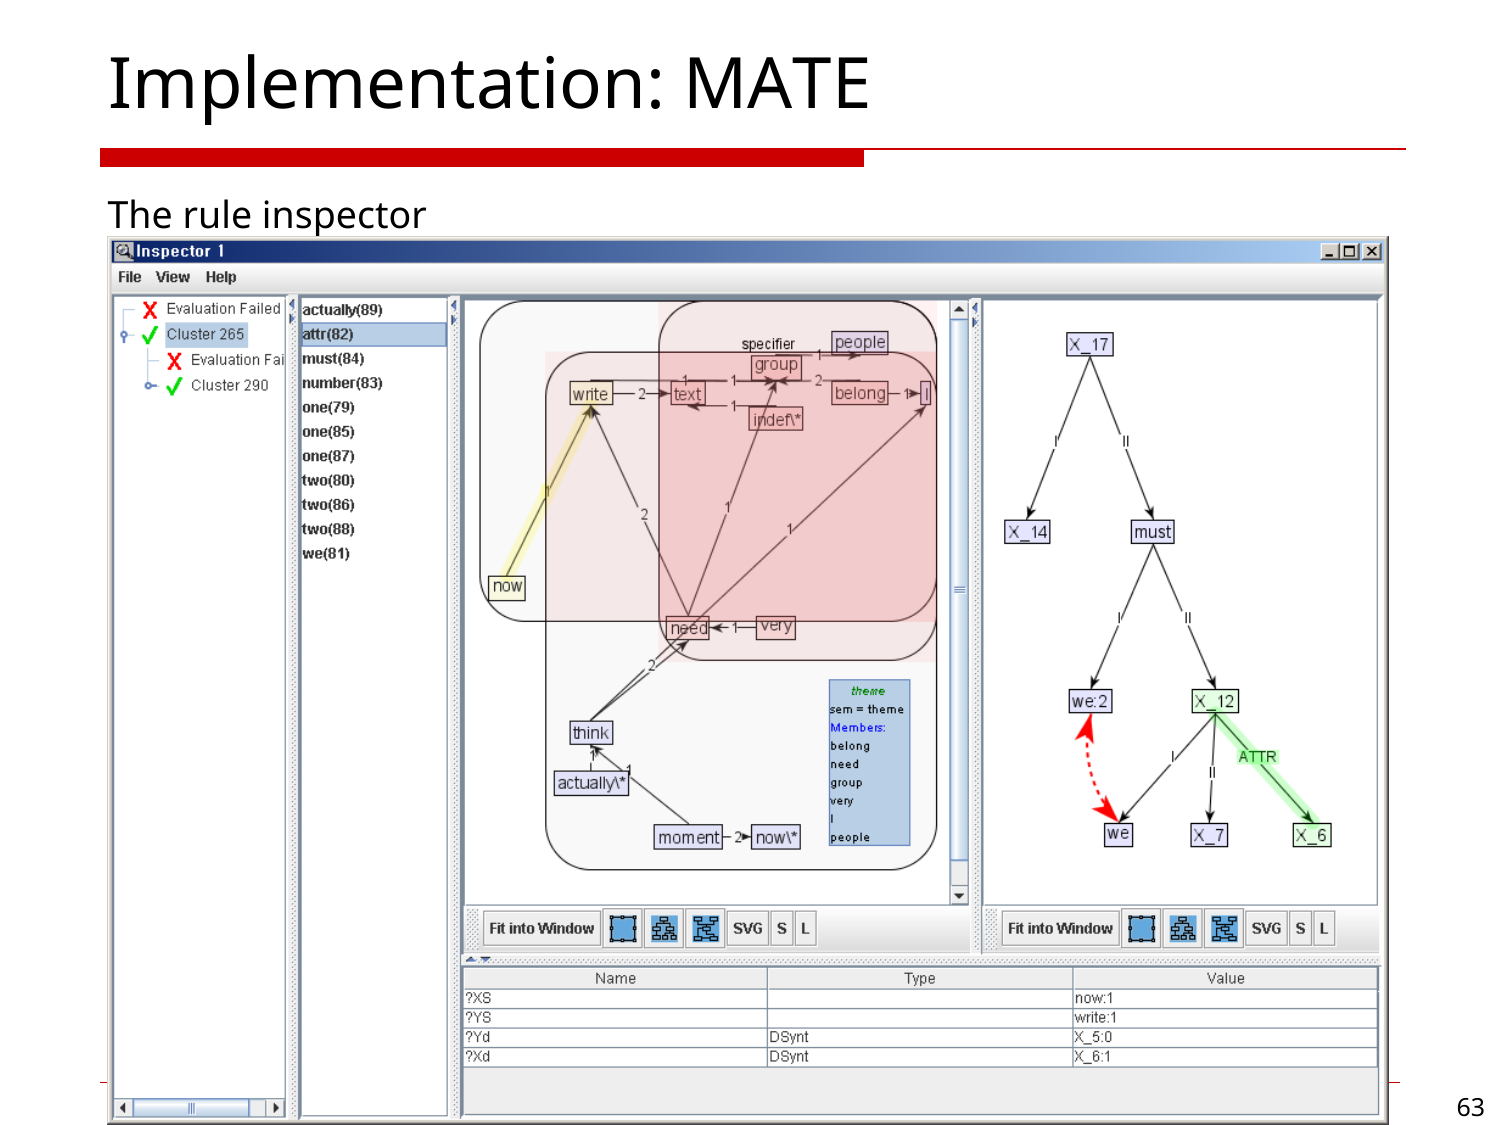

# Implementation: MATE
The rule inspector
63